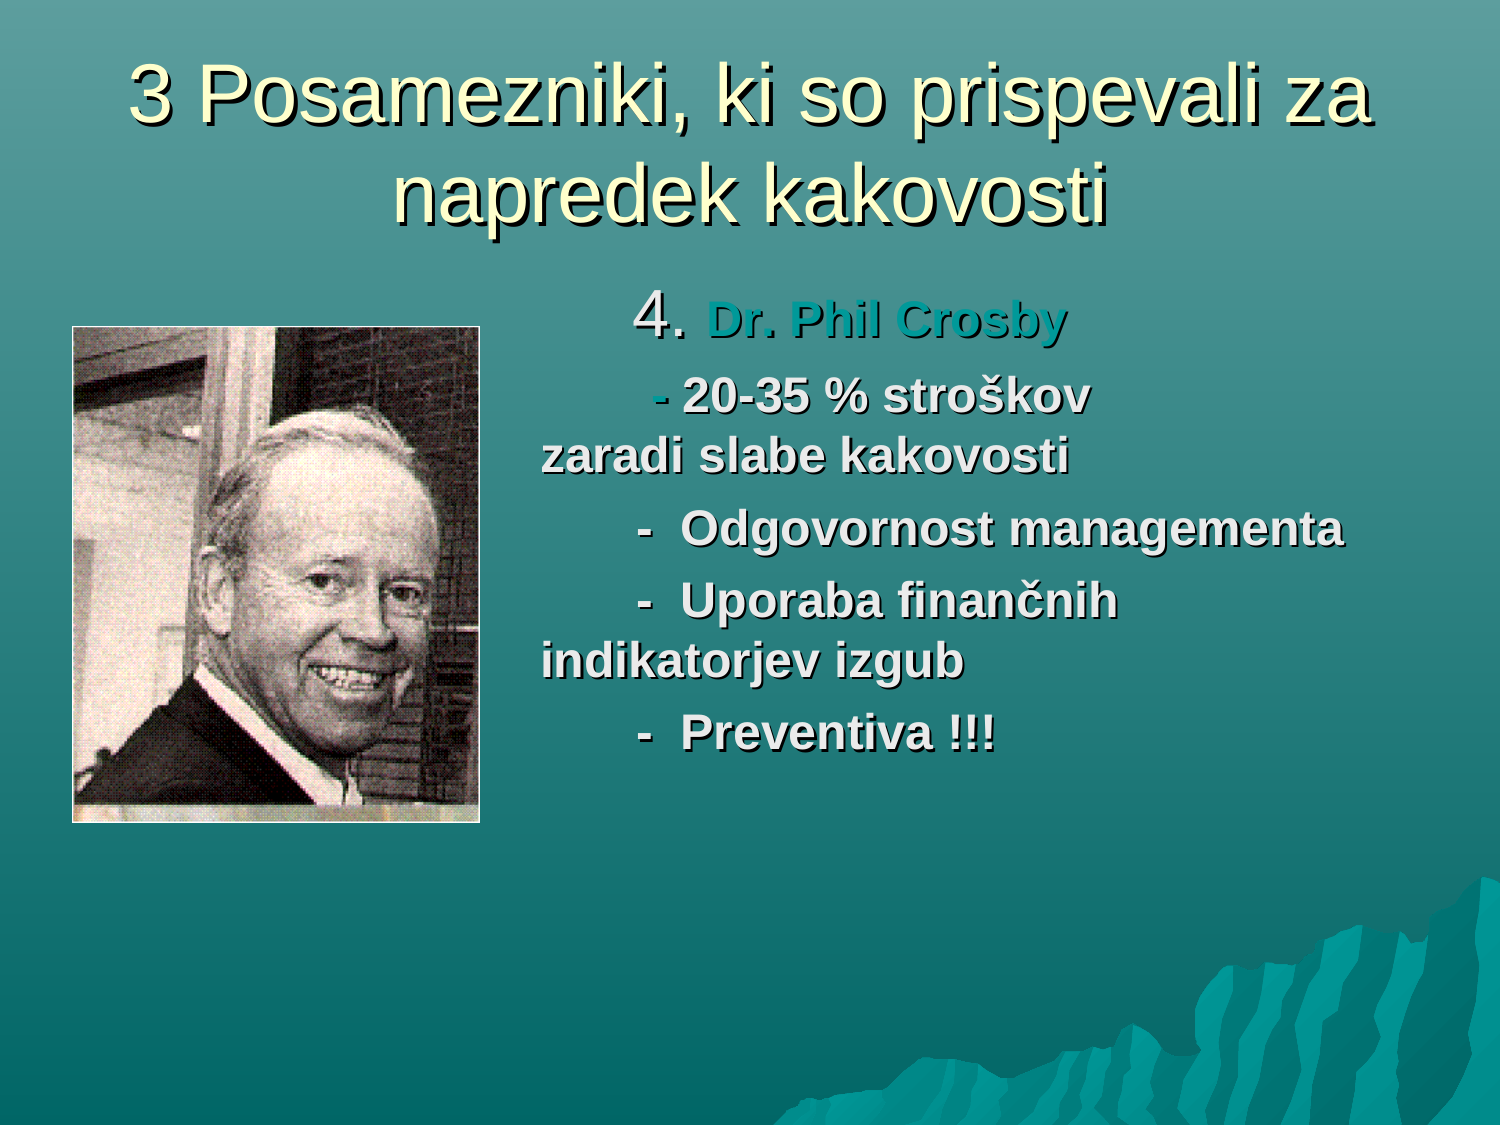

# 3 Posamezniki, ki so prispevali za napredek kakovosti
				 4. Dr. Phil Crosby
				 - 20-35 % stroškov 					zaradi slabe kakovosti
 - Odgovornost managementa
 - Uporaba finančnih 					indikatorjev izgub
 - Preventiva !!!